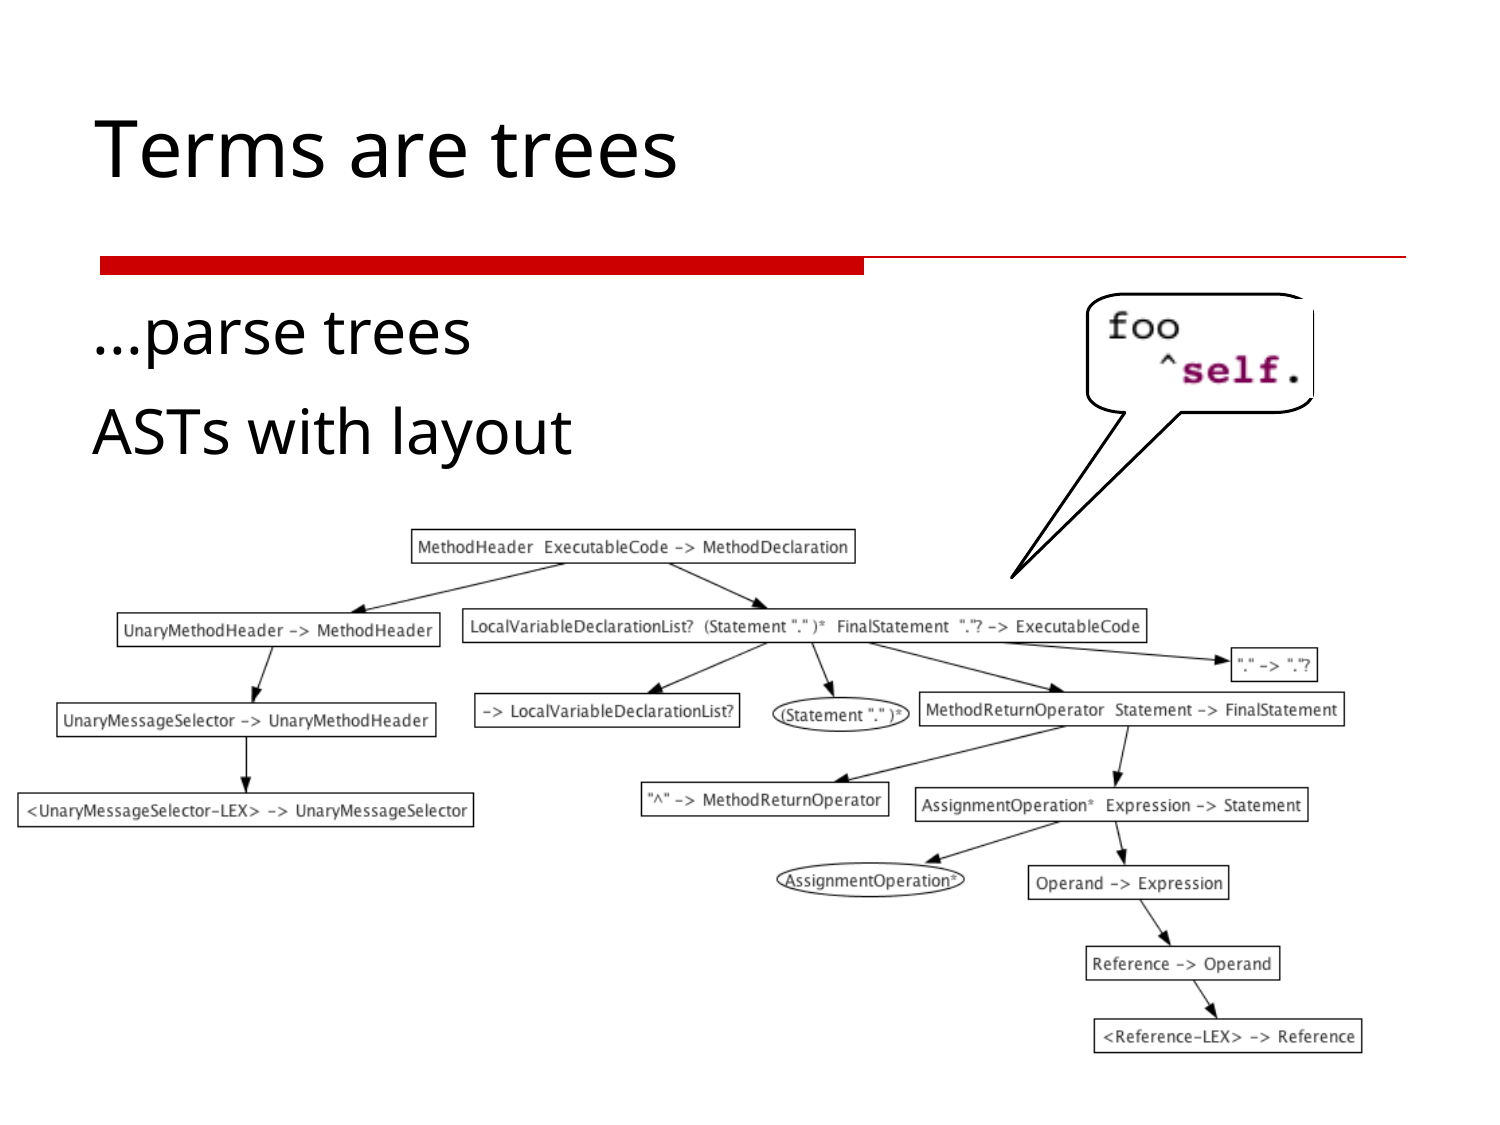

# Terms are trees
...parse trees
ASTs with layout
Using the Meta-Environment for MDE
26th August 2008
8